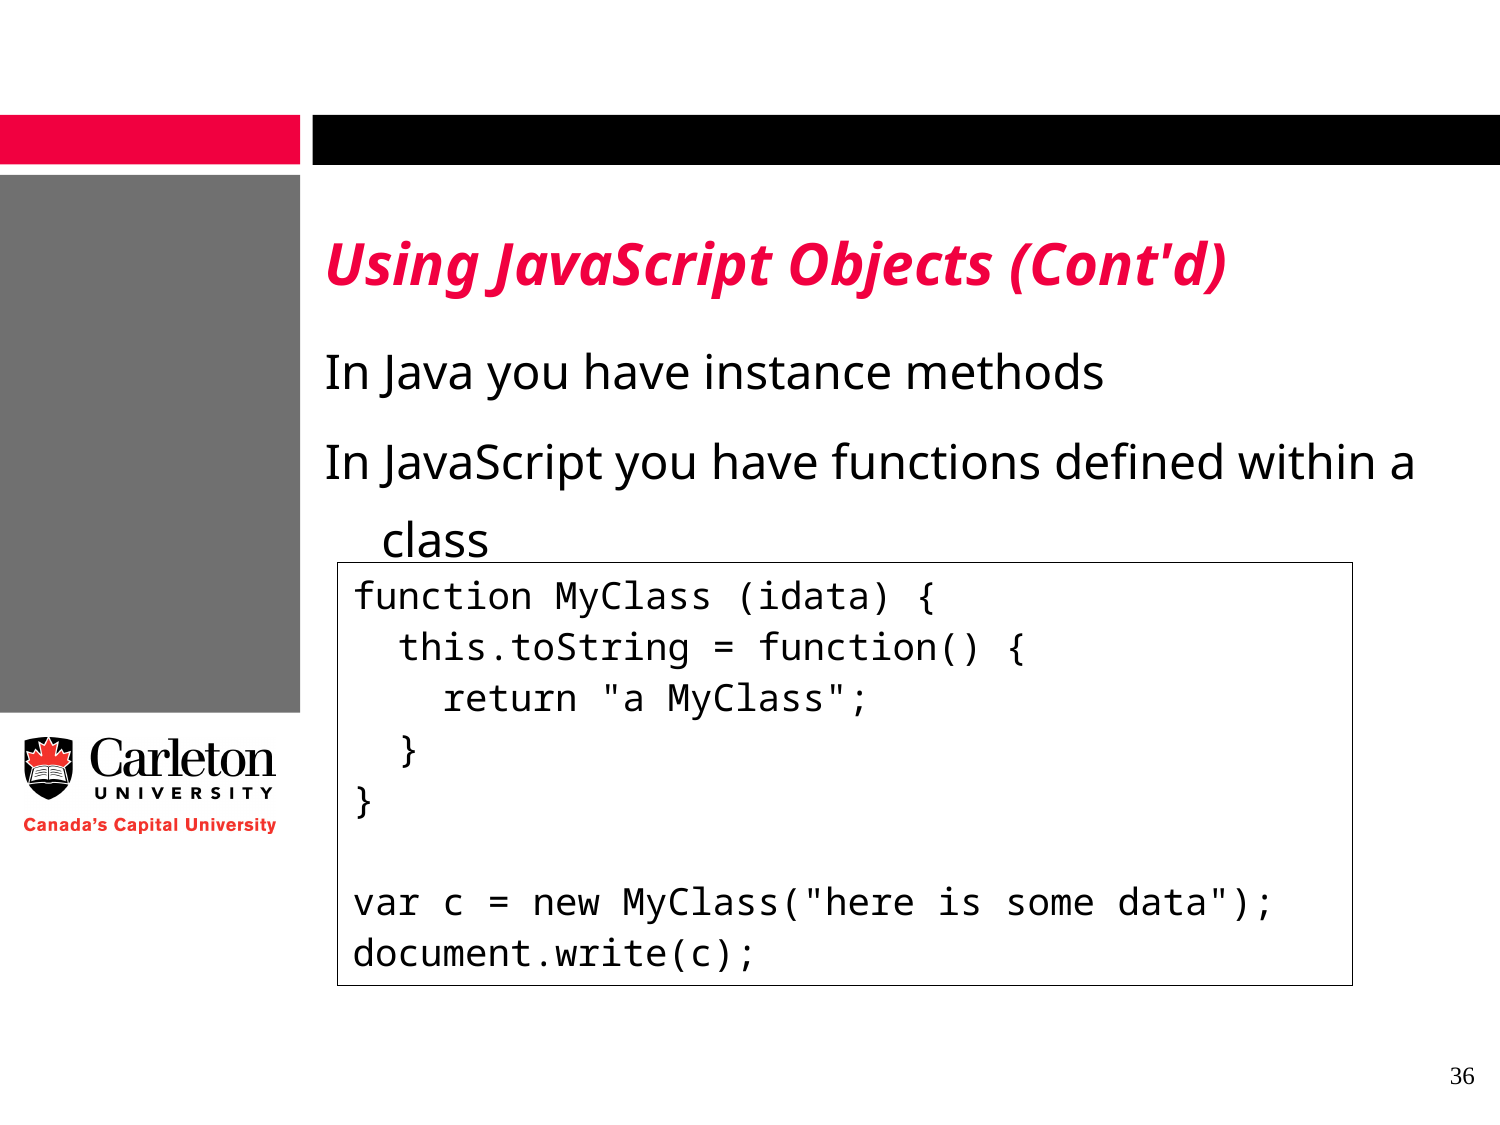

# Using JavaScript Objects (Cont'd)
In Java you have instance methods
In JavaScript you have functions defined within a class
function MyClass (idata) {
 this.toString = function() {
 return "a MyClass";
 }
}
var c = new MyClass("here is some data");
document.write(c);
36